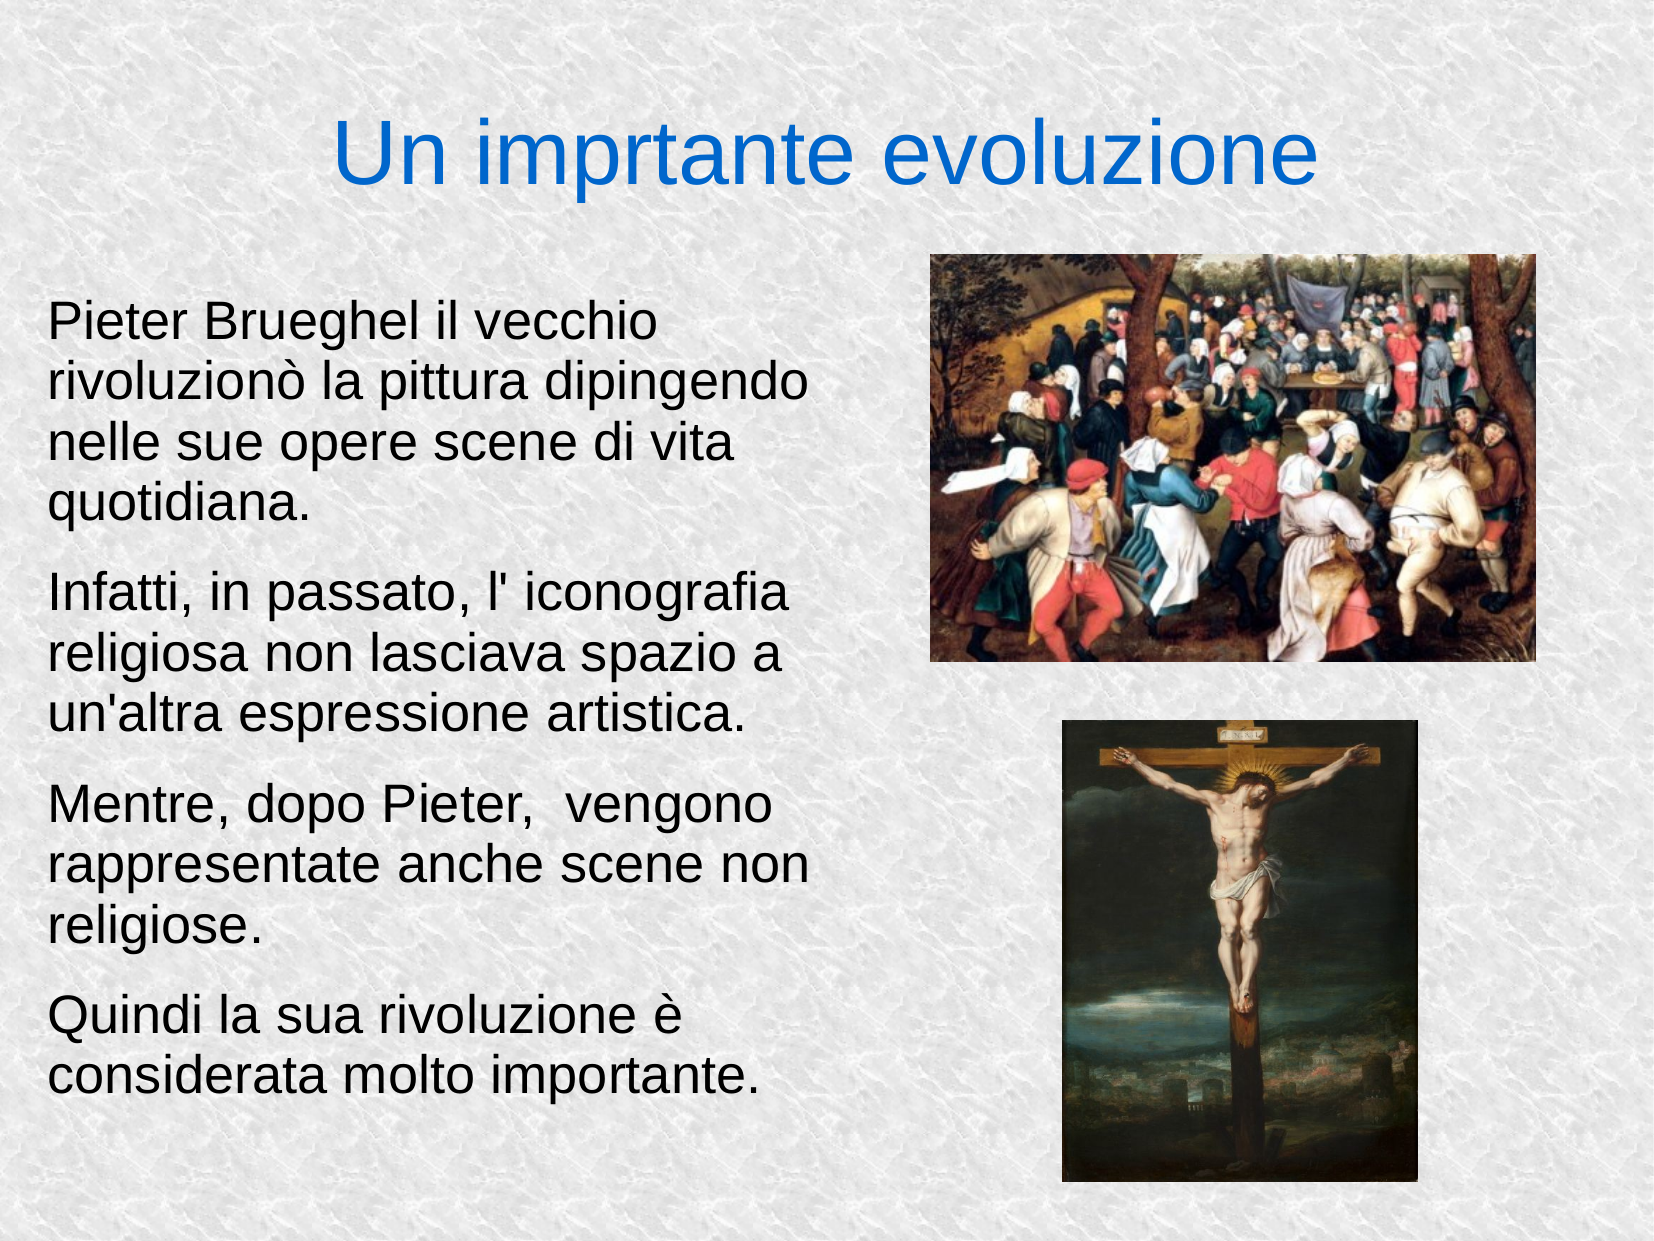

# Un imprtante evoluzione
Pieter Brueghel il vecchio rivoluzionò la pittura dipingendo nelle sue opere scene di vita quotidiana.
Infatti, in passato, l' iconografia religiosa non lasciava spazio a un'altra espressione artistica.
Mentre, dopo Pieter, vengono rappresentate anche scene non religiose.
Quindi la sua rivoluzione è considerata molto importante.